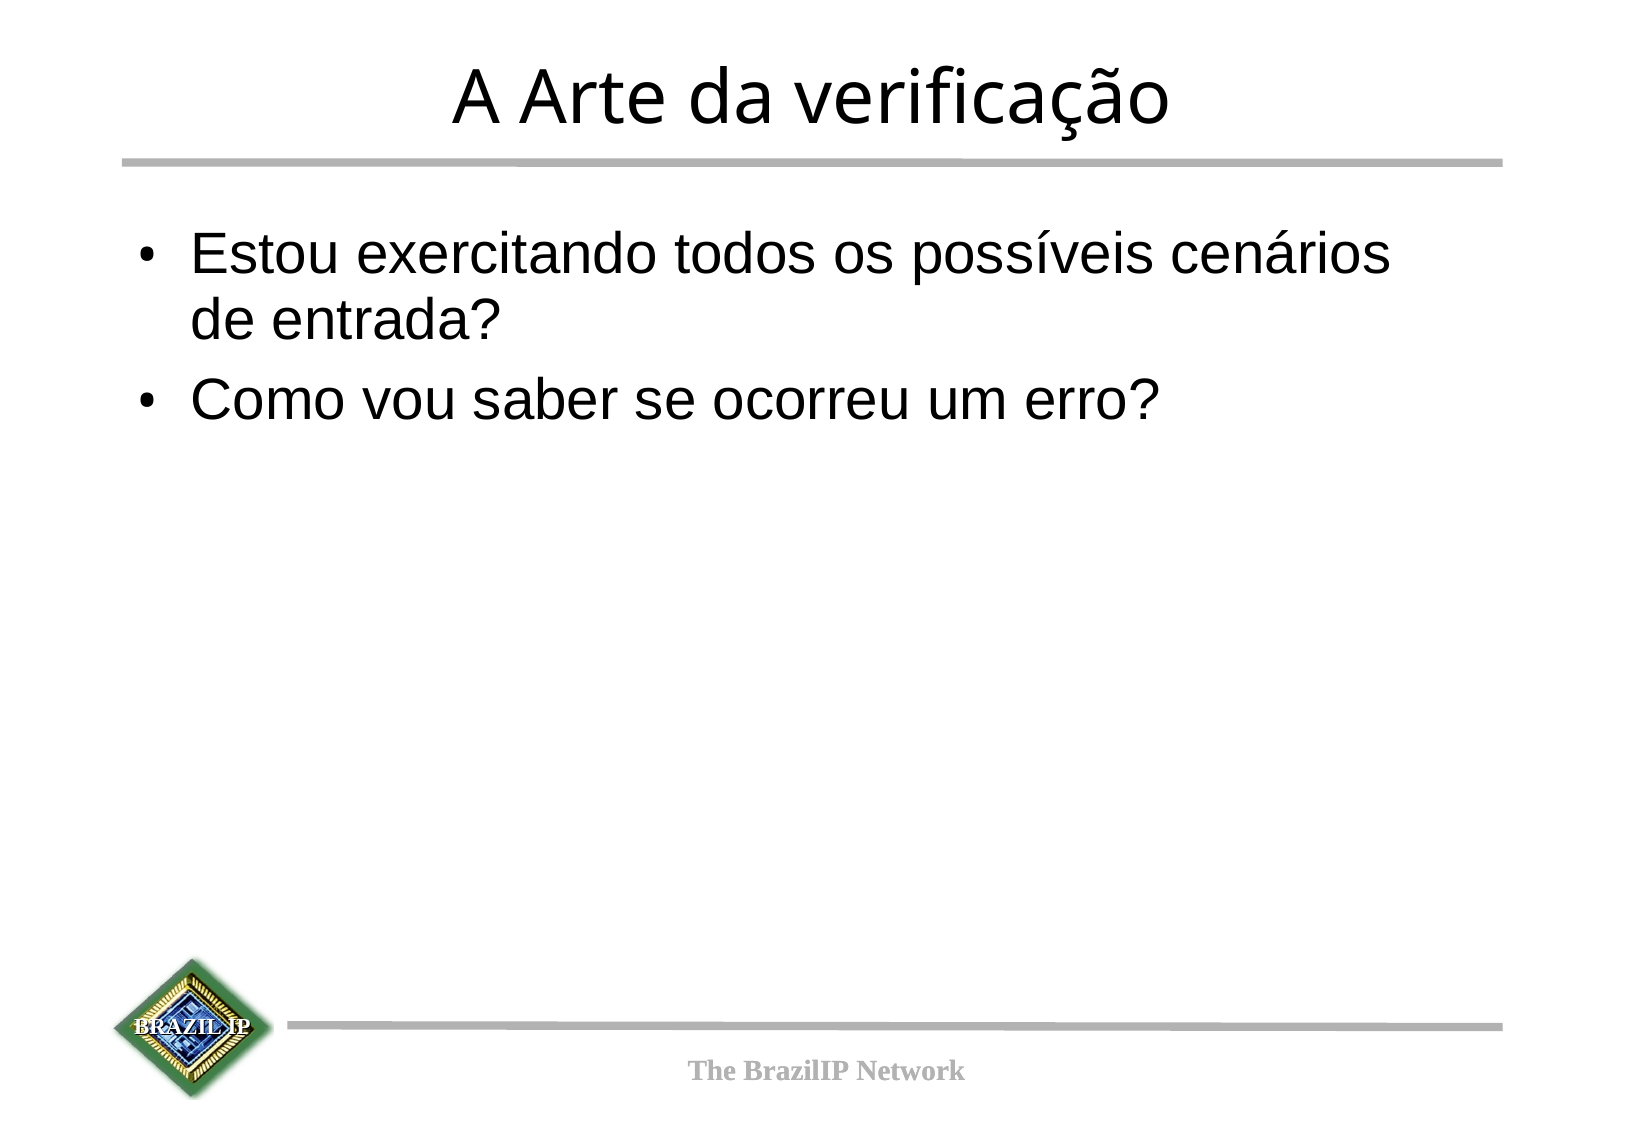

# A Arte da verificação
Estou exercitando todos os possíveis cenários de entrada?
Como vou saber se ocorreu um erro?